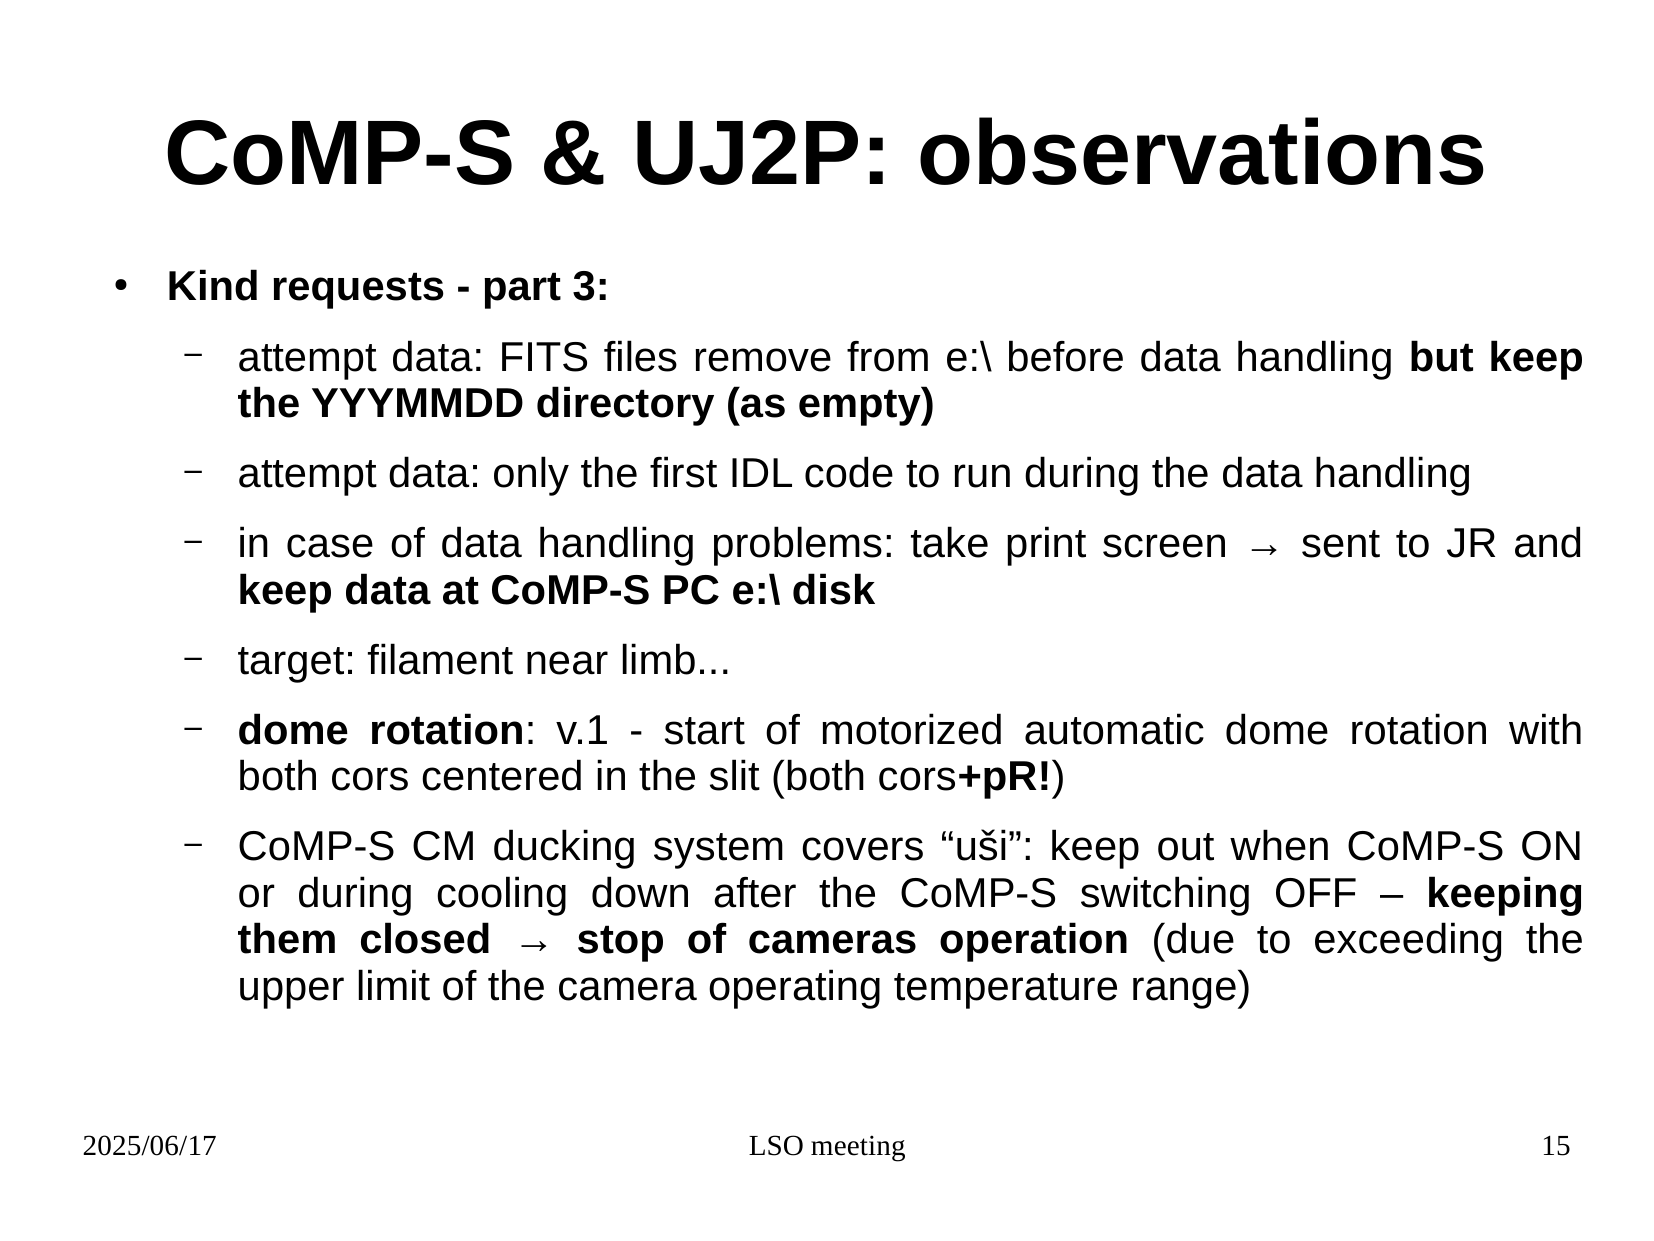

CoMP-S & UJ2P: observations
# Kind requests - part 3:
attempt data: FITS files remove from e:\ before data handling but keep the YYYMMDD directory (as empty)
attempt data: only the first IDL code to run during the data handling
in case of data handling problems: take print screen → sent to JR and keep data at CoMP-S PC e:\ disk
target: filament near limb...
dome rotation: v.1 - start of motorized automatic dome rotation with both cors centered in the slit (both cors+pR!)
CoMP-S CM ducking system covers “uši”: keep out when CoMP-S ON or during cooling down after the CoMP-S switching OFF – keeping them closed → stop of cameras operation (due to exceeding the upper limit of the camera operating temperature range)
2025/06/17
LSO meeting
15